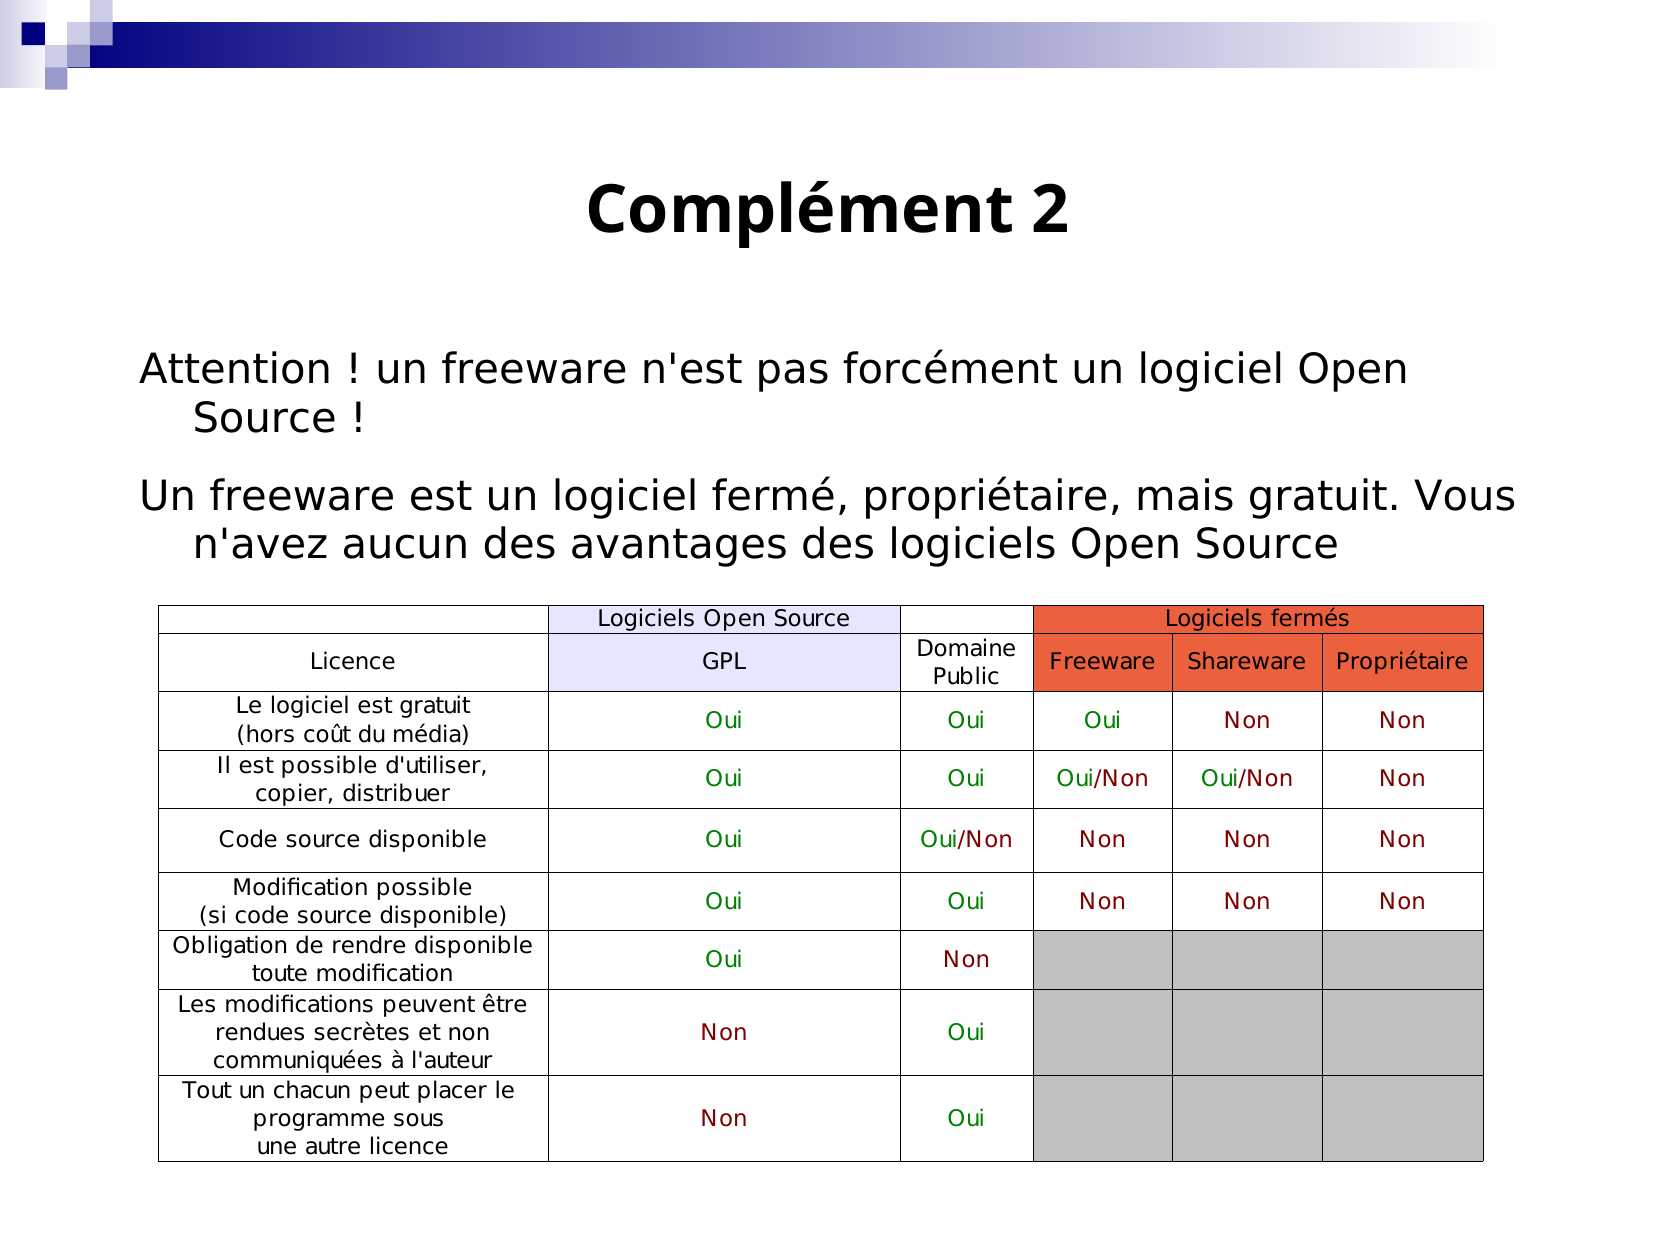

# Complément 2
Attention ! un freeware n'est pas forcément un logiciel Open Source !
Un freeware est un logiciel fermé, propriétaire, mais gratuit. Vous n'avez aucun des avantages des logiciels Open Source